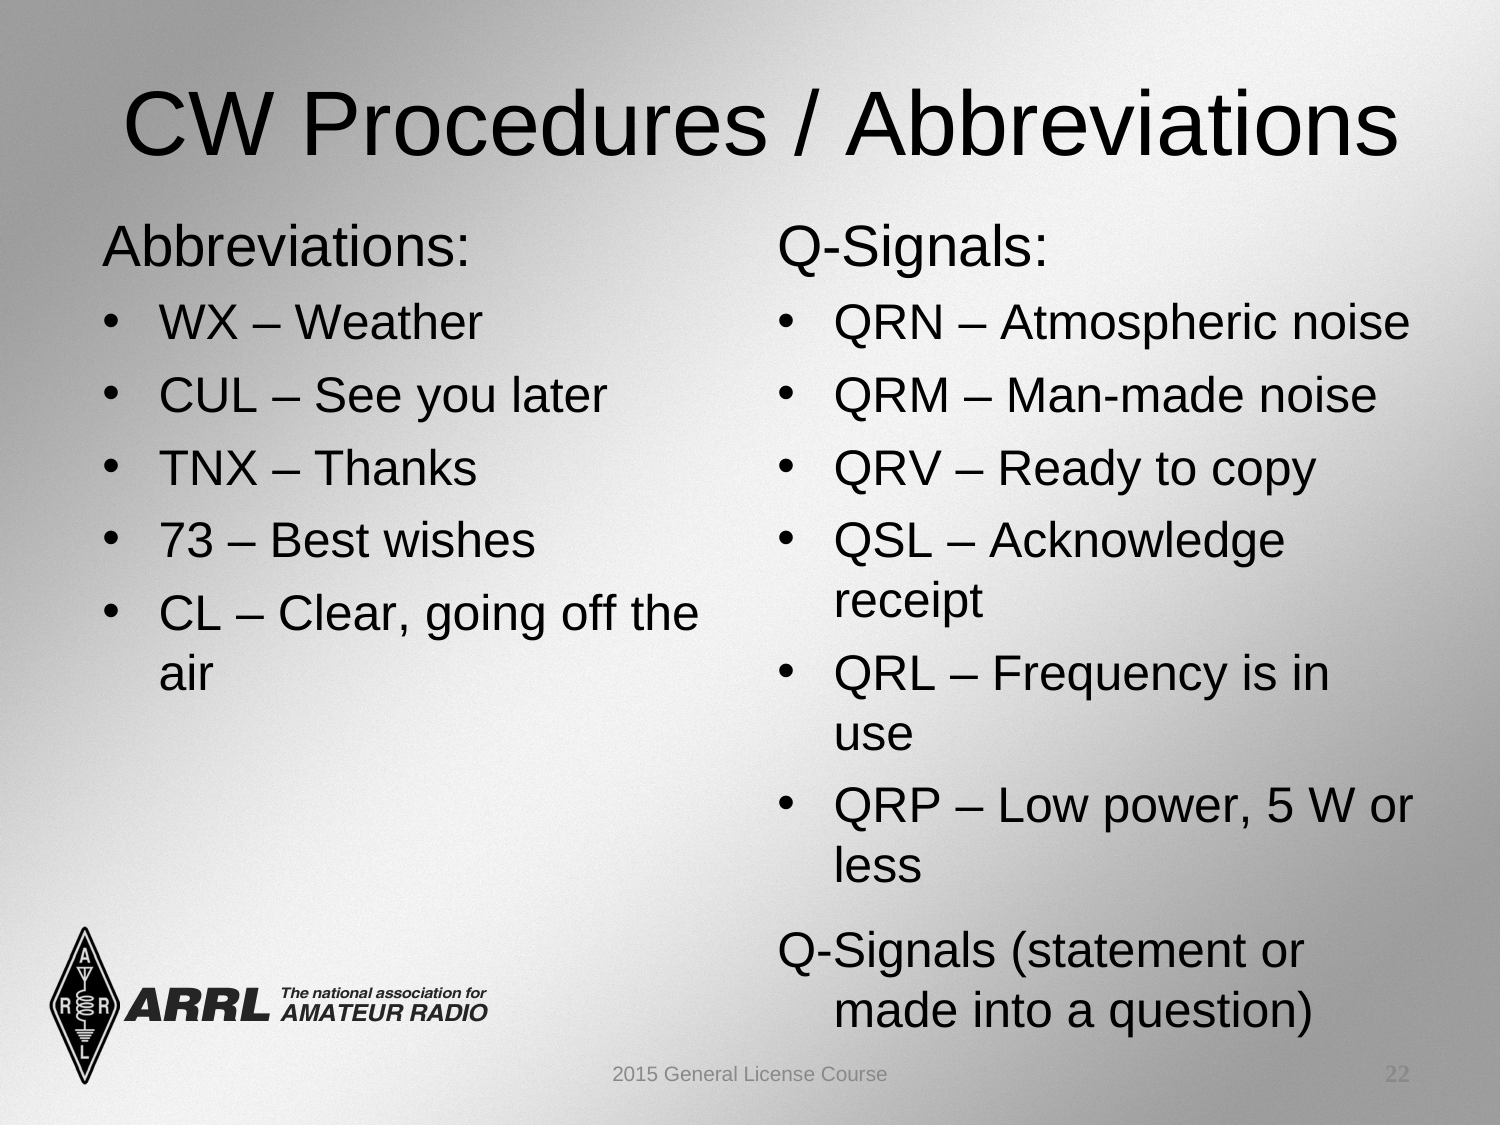

CW Procedures / Abbreviations
Abbreviations:
WX – Weather
CUL – See you later
TNX – Thanks
73 – Best wishes
CL – Clear, going off the air
Q-Signals:
QRN – Atmospheric noise
QRM – Man-made noise
QRV – Ready to copy
QSL – Acknowledge receipt
QRL – Frequency is in use
QRP – Low power, 5 W or less
Q-Signals (statement or made into a question)
2015 General License Course